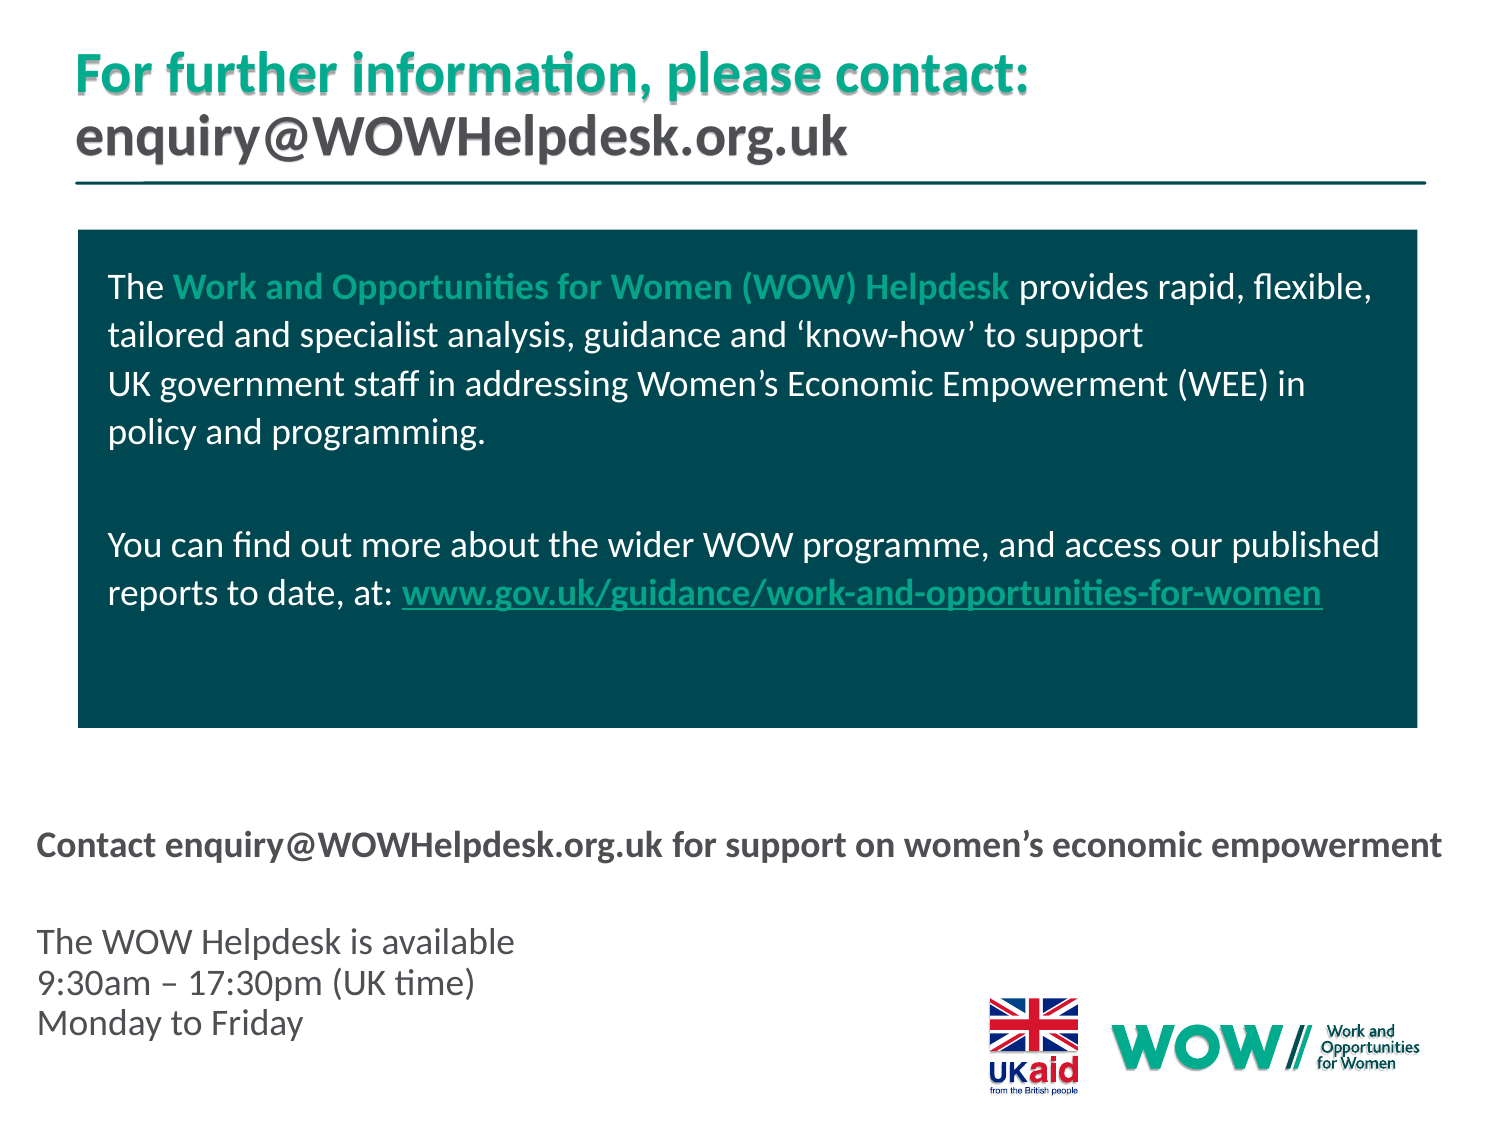

# For further information, please contact: enquiry@WOWHelpdesk.org.uk
The Work and Opportunities for Women (WOW) Helpdesk provides rapid, flexible, tailored and specialist analysis, guidance and ‘know-how’ to support
UK government staff in addressing Women’s Economic Empowerment (WEE) in policy and programming.
You can find out more about the wider WOW programme, and access our published reports to date, at: www.gov.uk/guidance/work-and-opportunities-for-women
Contact enquiry@WOWHelpdesk.org.uk for support on women’s economic empowerment
The WOW Helpdesk is available
9:30am – 17:30pm (UK time)
Monday to Friday